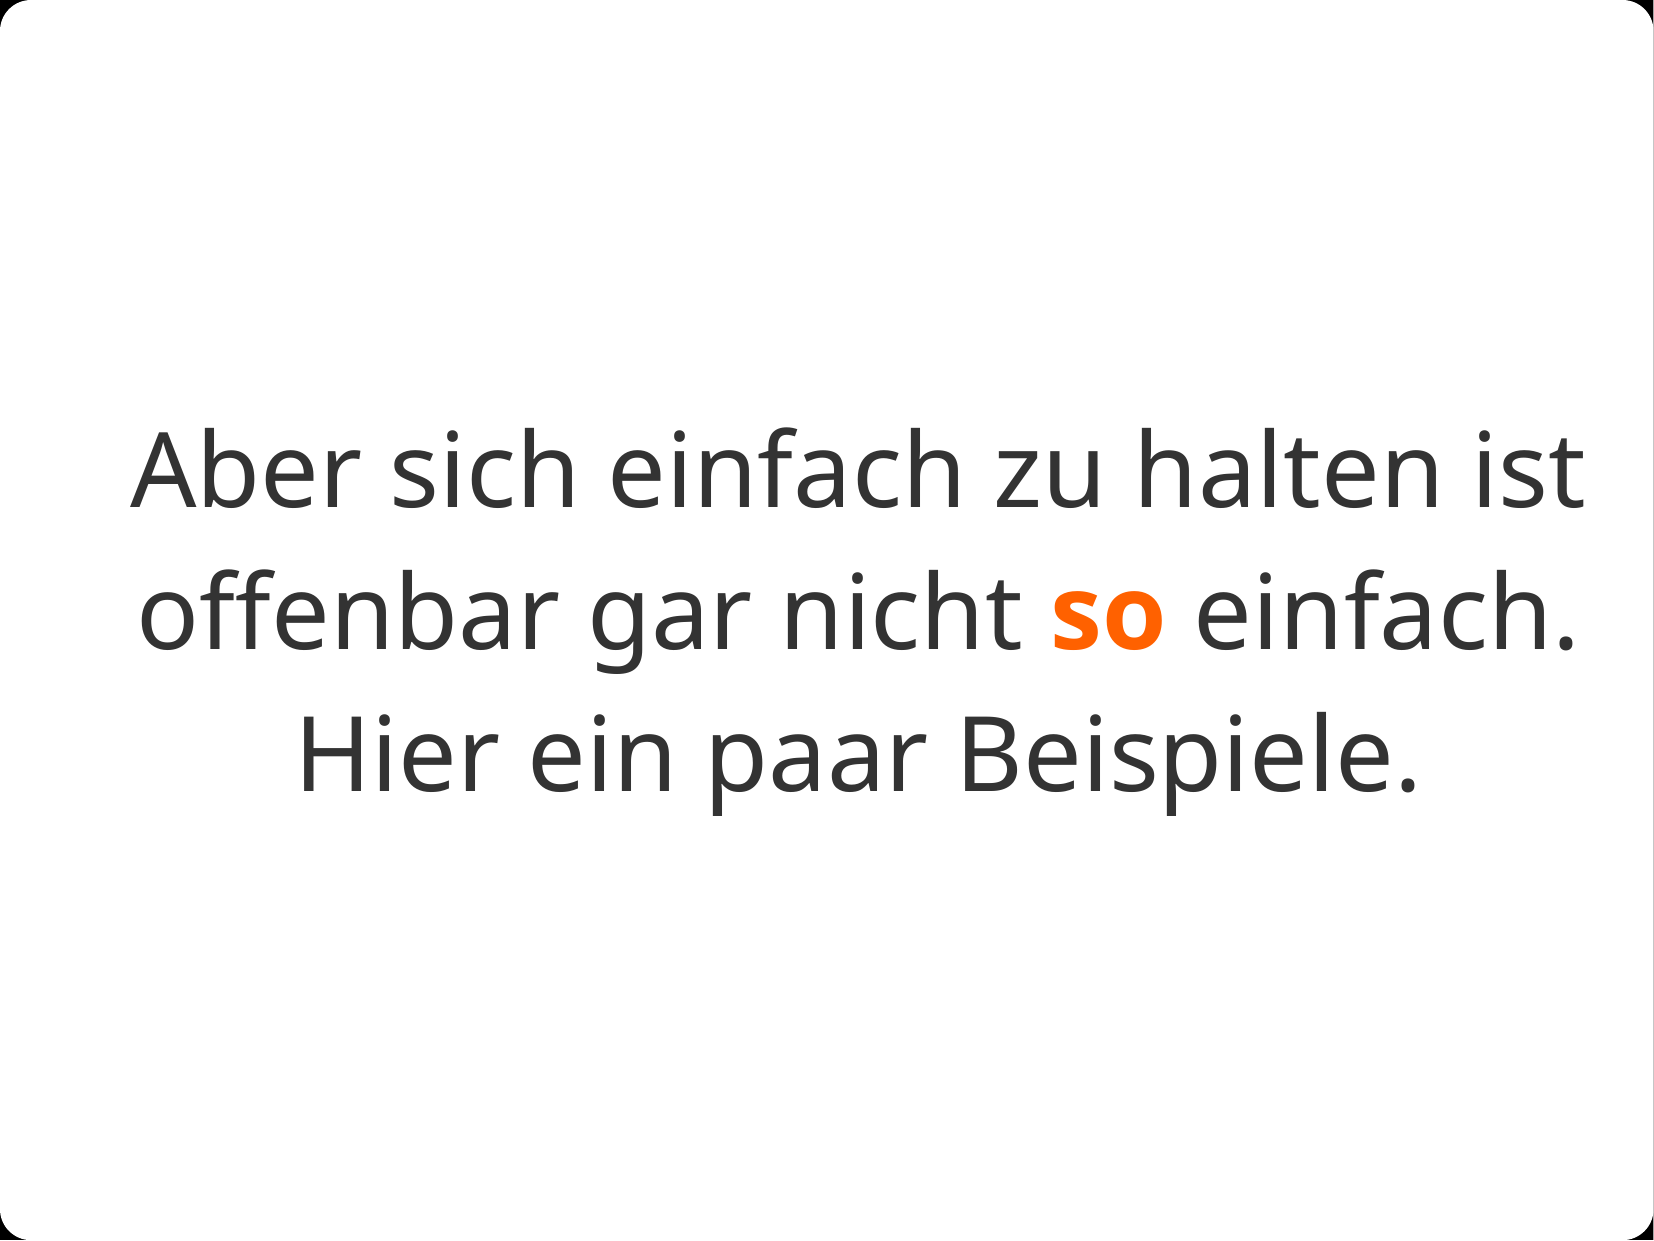

Aber sich einfach zu halten ist
offenbar gar nicht so einfach.
Hier ein paar Beispiele.